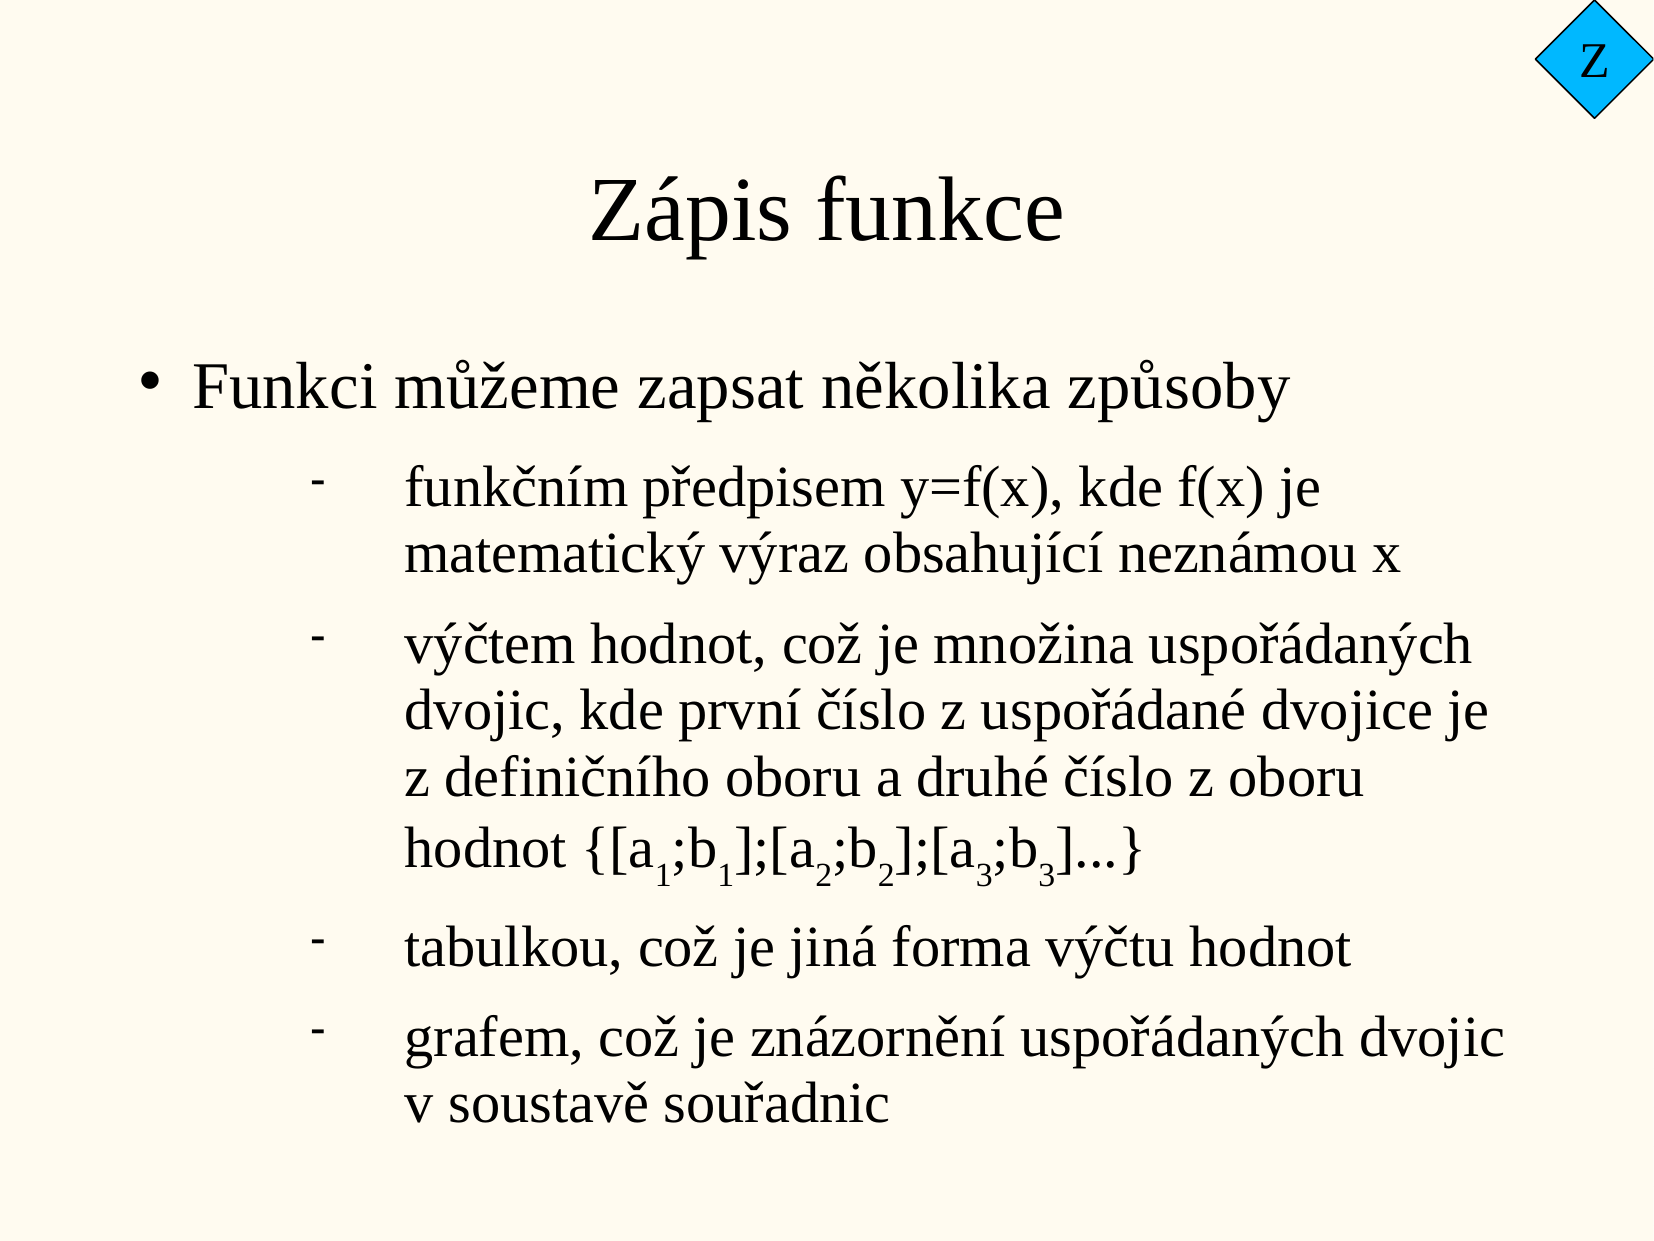

Z
# Zápis funkce
Funkci můžeme zapsat několika způsoby
funkčním předpisem y=f(x), kde f(x) je matematický výraz obsahující neznámou x
výčtem hodnot, což je množina uspořádaných dvojic, kde první číslo z uspořádané dvojice je
z definičního oboru a druhé číslo z oboru hodnot {[a1;b1];[a2;b2];[a3;b3]...}
tabulkou, což je jiná forma výčtu hodnot
grafem, což je znázornění uspořádaných dvojic
v soustavě souřadnic